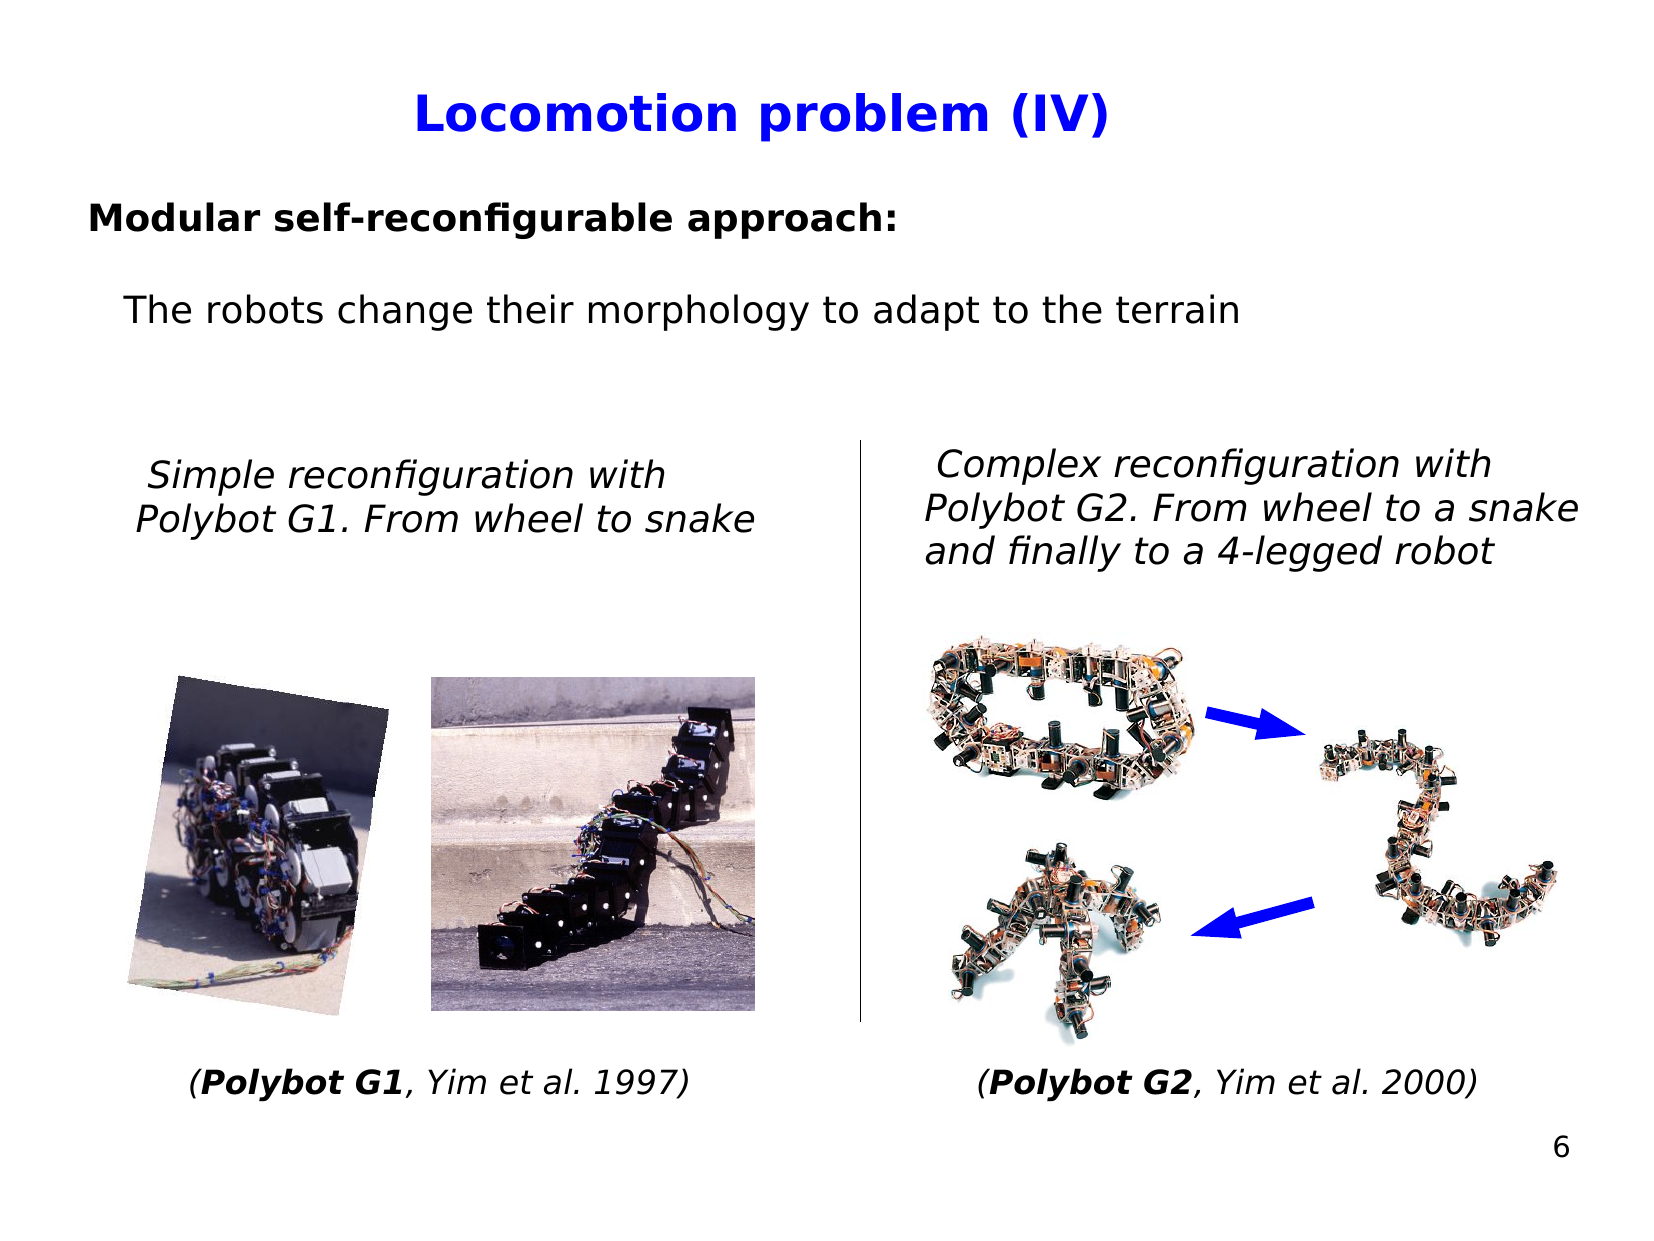

Locomotion problem (IV)
Modular self-reconfigurable approach:
 The robots change their morphology to adapt to the terrain
 Complex reconfiguration with Polybot G2. From wheel to a snake and finally to a 4-legged robot
 Simple reconfiguration with Polybot G1. From wheel to snake
(Polybot G1, Yim et al. 1997)
(Polybot G2, Yim et al. 2000)
6